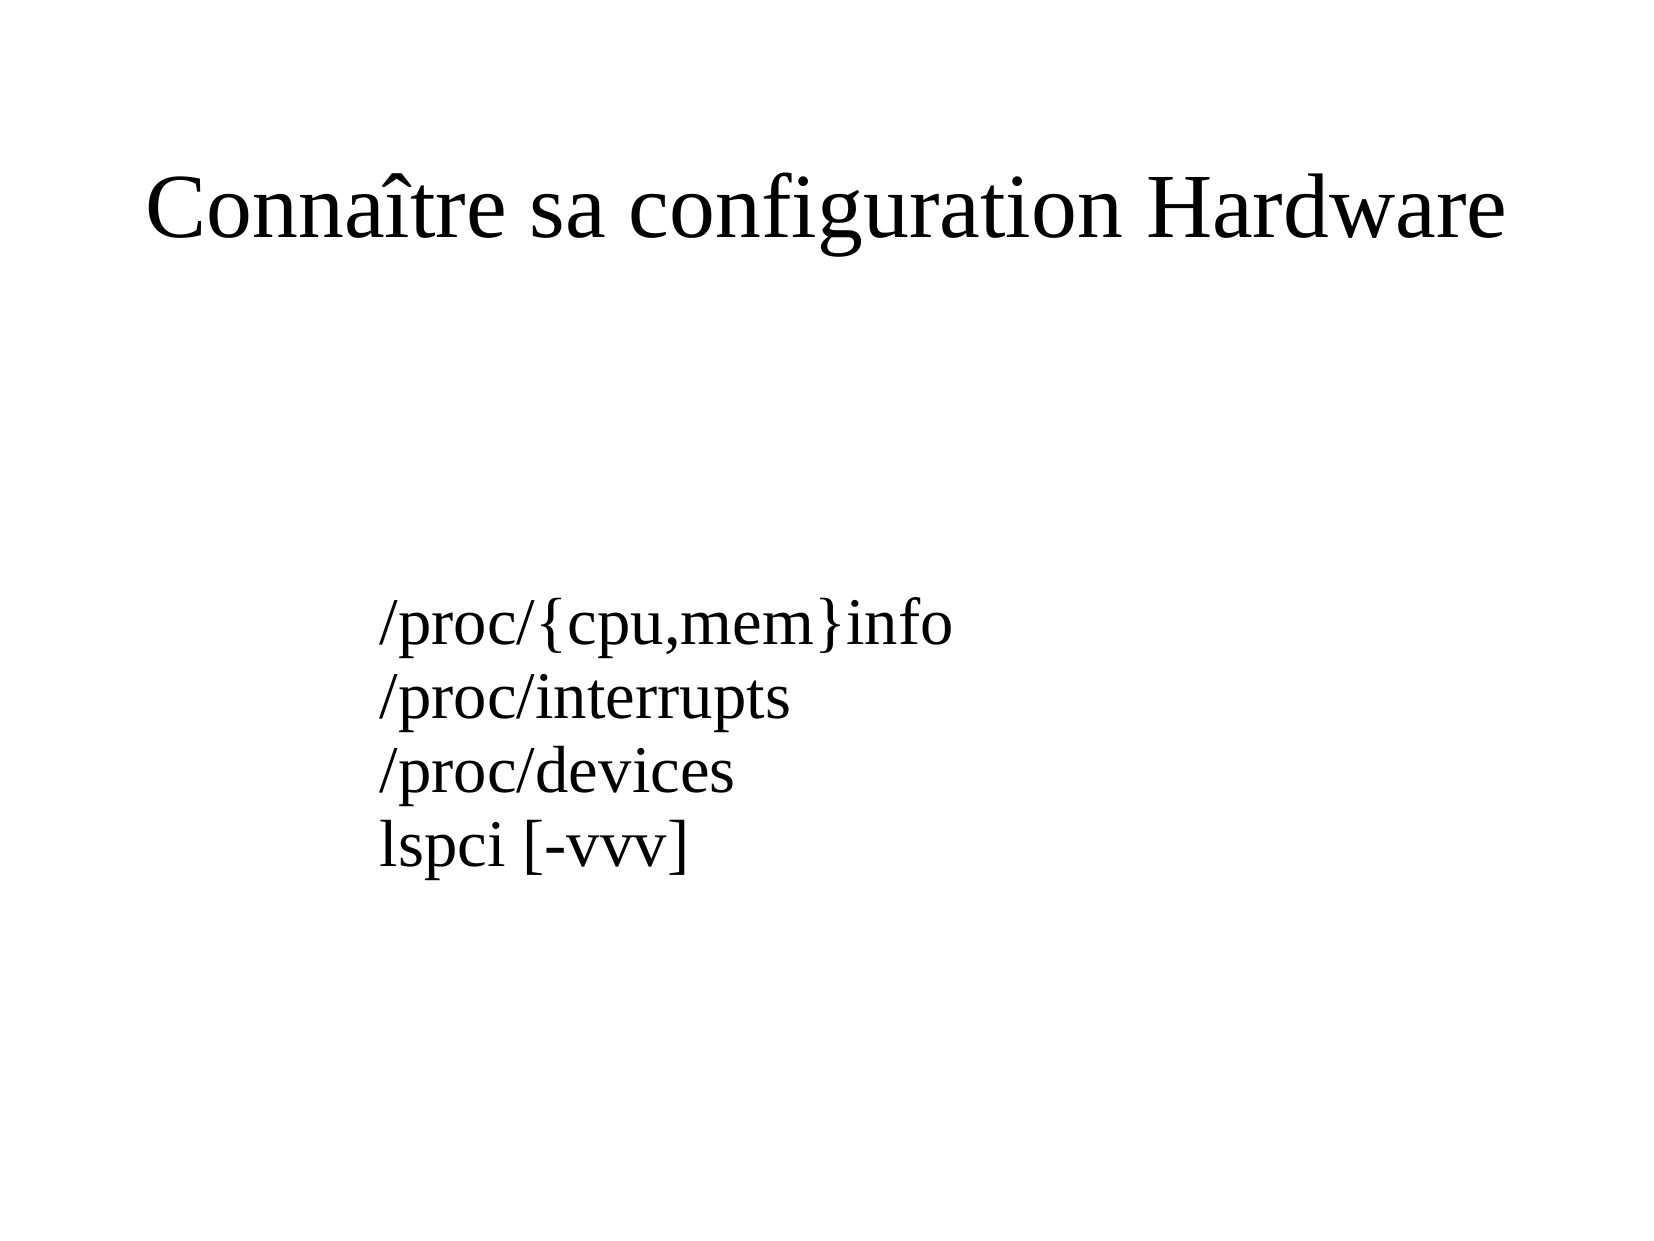

# Connaître sa configuration Hardware
/proc/{cpu,mem}info
/proc/interrupts
/proc/devices
lspci [-vvv]